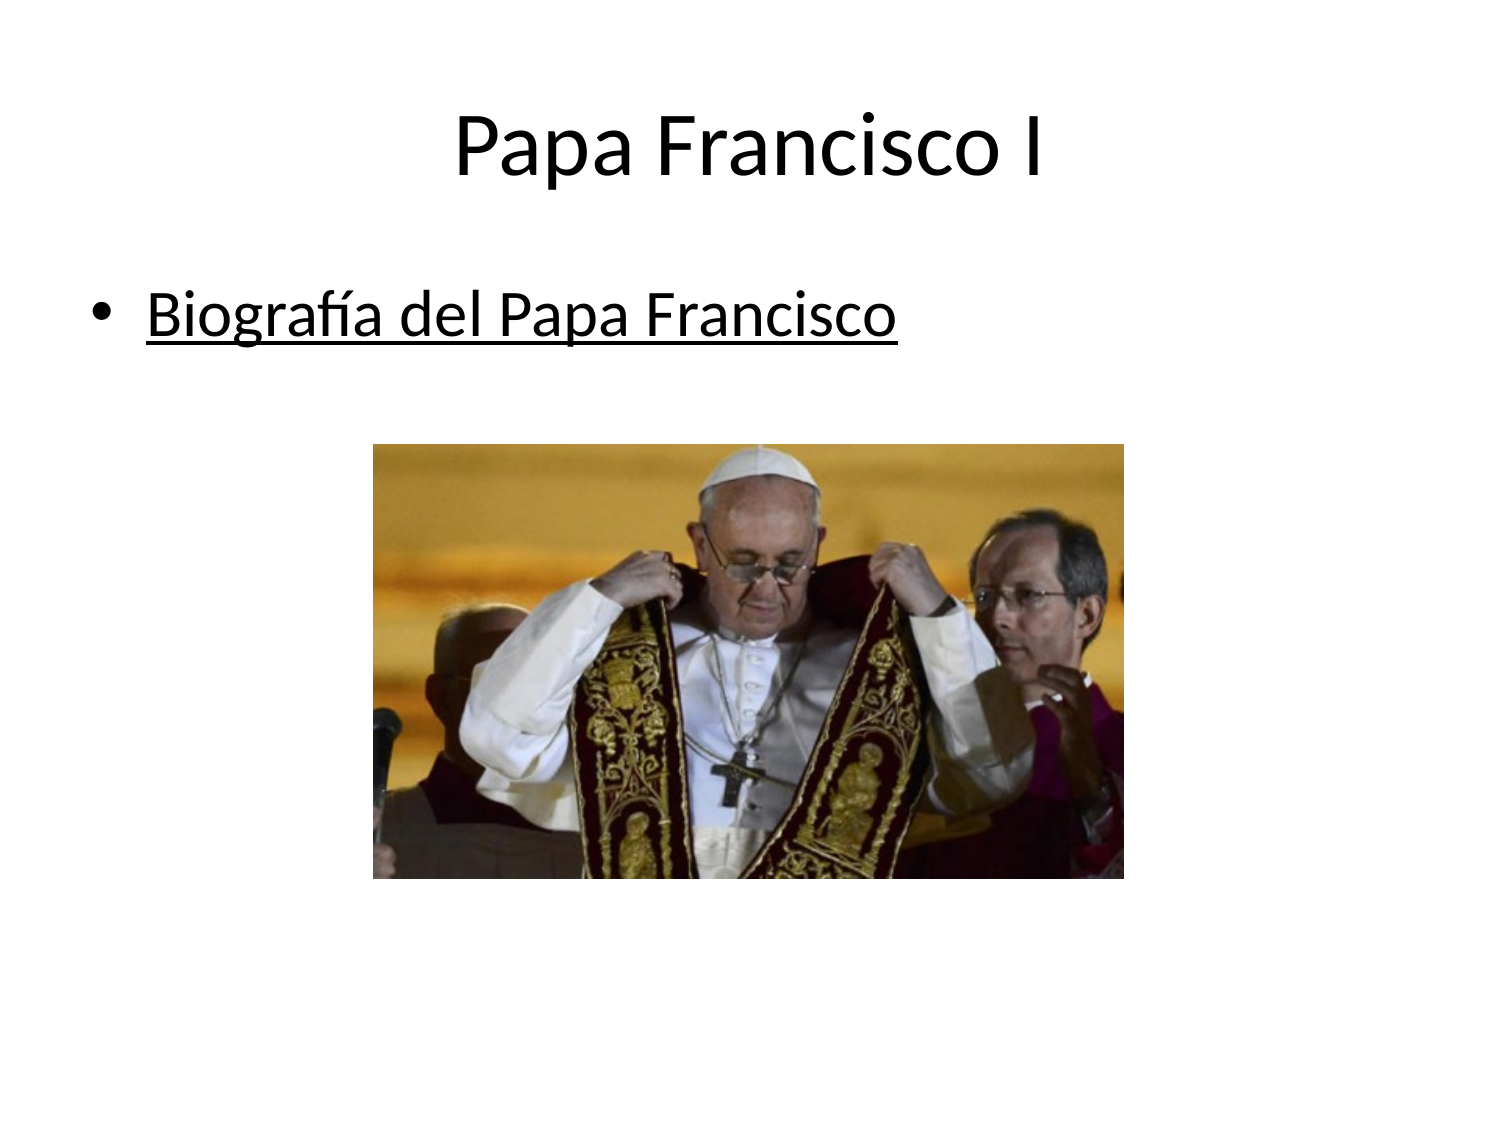

# Papa Francisco I
Biografía del Papa Francisco